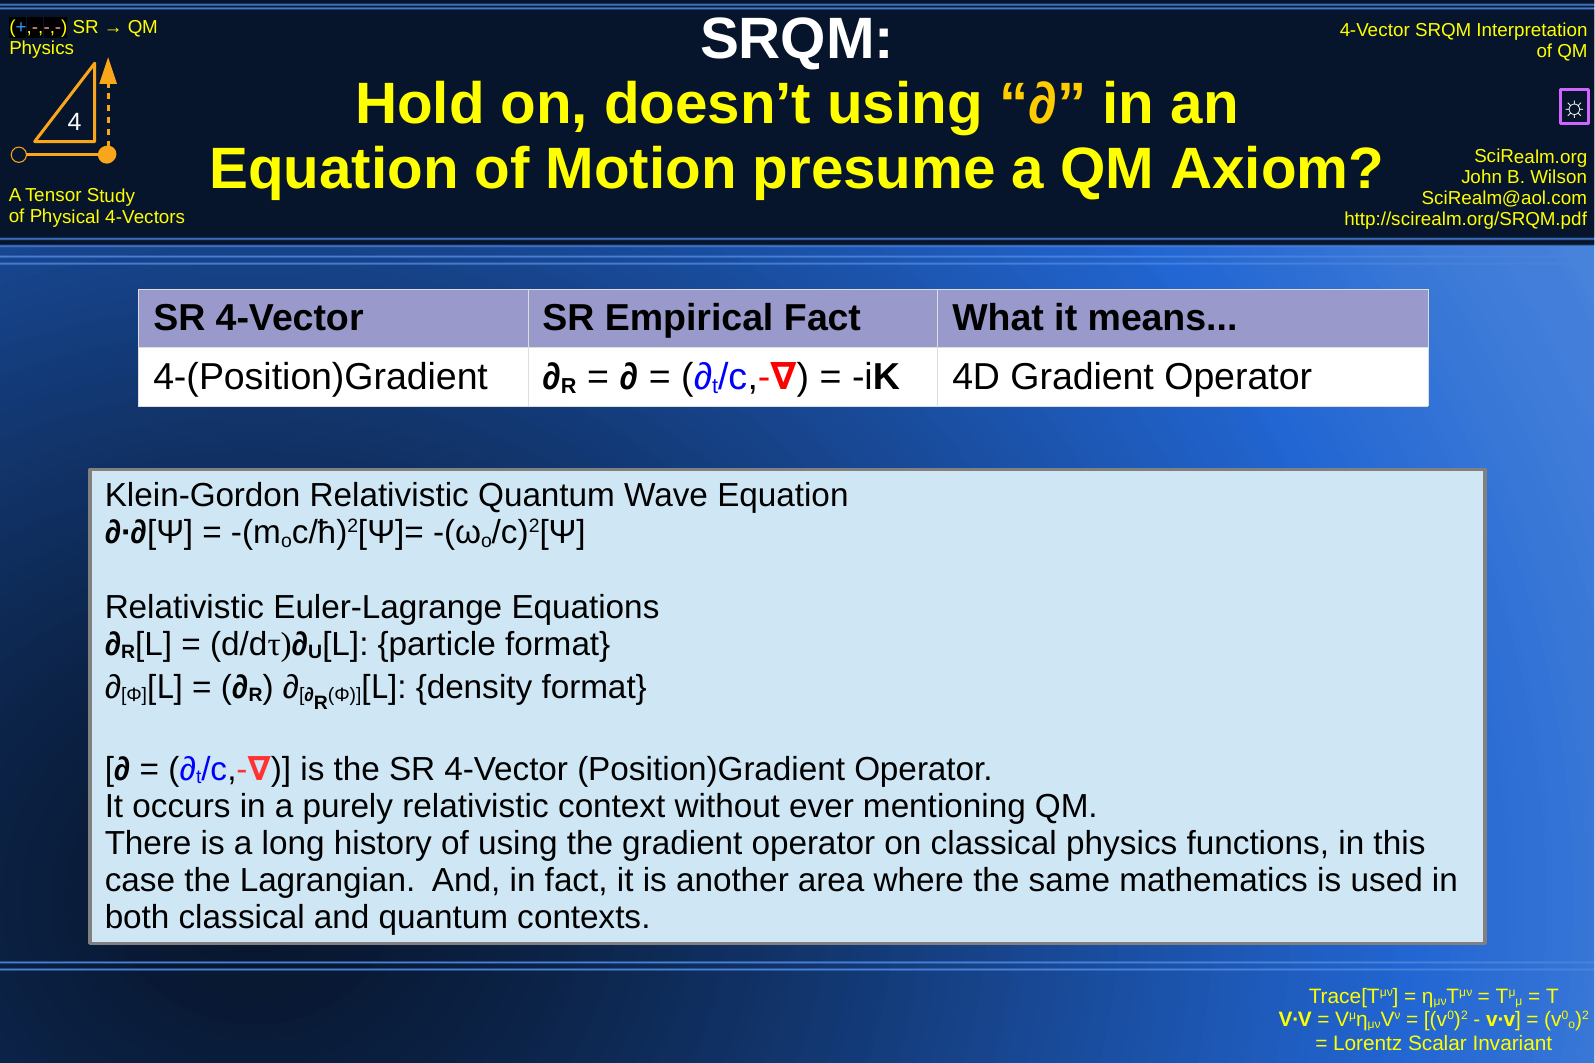

# SRQM: Hold on, doesn’t using “∂” in an Equation of Motion presume a QM Axiom?
(+,-,-,-) SR → QM
Physics
A Tensor Study
of Physical 4-Vectors
4-Vector SRQM Interpretation
of QM
SciRealm.org
John B. Wilson
SciRealm@aol.com
http://scirealm.org/SRQM.pdf
4
☼
| SR 4-Vector | SR Empirical Fact | What it means... |
| --- | --- | --- |
| 4-(Position)Gradient | ∂R = ∂ = (∂t/c,-∇) = -iK | 4D Gradient Operator |
Klein-Gordon Relativistic Quantum Wave Equation
∂∙∂[Ψ] = -(moc/ћ)2[Ψ]= -(ωo/c)2[Ψ]
Relativistic Euler-Lagrange Equations
∂R[L] = (d/dτ)∂U[L]: {particle format}
∂[Φ][L] = (∂R) ∂[∂R(Φ)][L]: {density format}
[∂ = (∂t/c,-∇)] is the SR 4-Vector (Position)Gradient Operator.
It occurs in a purely relativistic context without ever mentioning QM.
There is a long history of using the gradient operator on classical physics functions, in this case the Lagrangian. And, in fact, it is another area where the same mathematics is used in both classical and quantum contexts.
Trace[Tμν] = ημνTμν = Tμμ = T
V∙V = VμημνVν = [(v0)2 - v∙v] = (v0o)2
= Lorentz Scalar Invariant